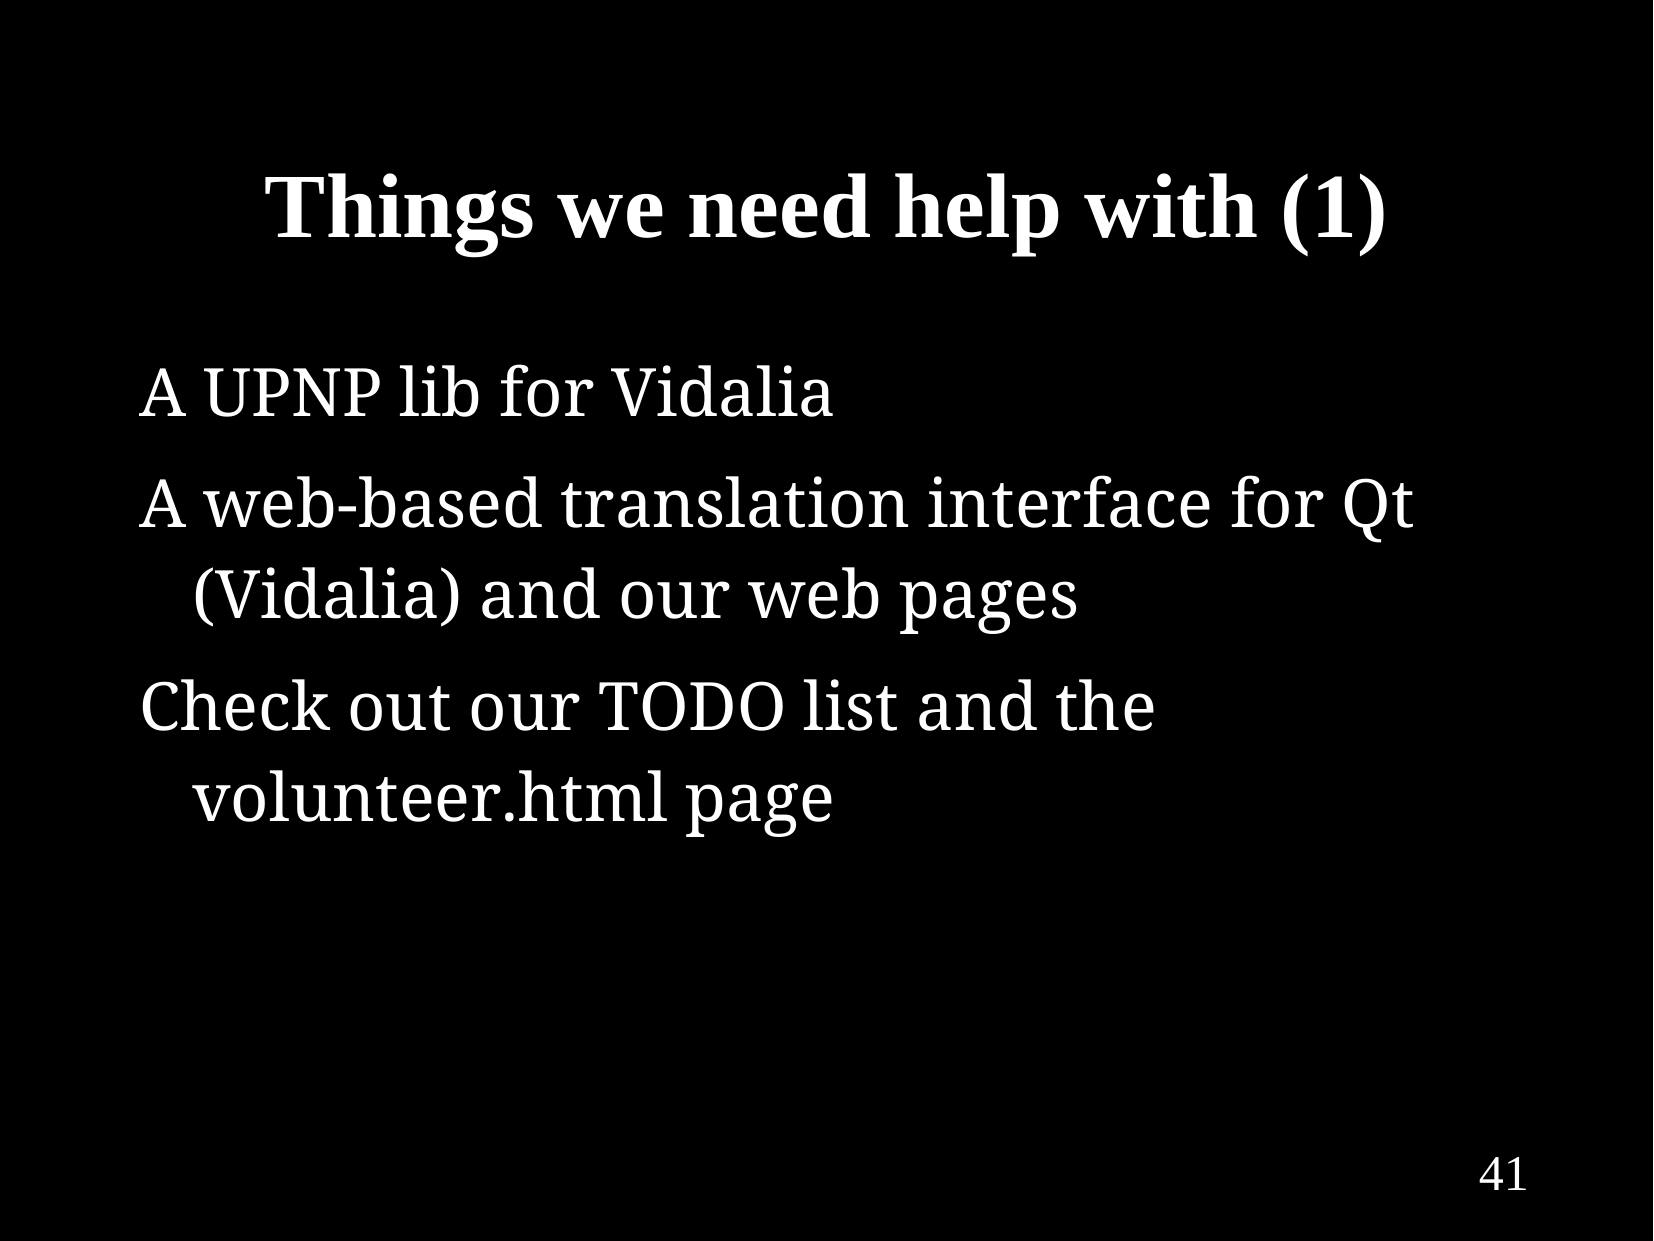

# Things we need help with (1)
A UPNP lib for Vidalia
A web-based translation interface for Qt (Vidalia) and our web pages
Check out our TODO list and the volunteer.html page